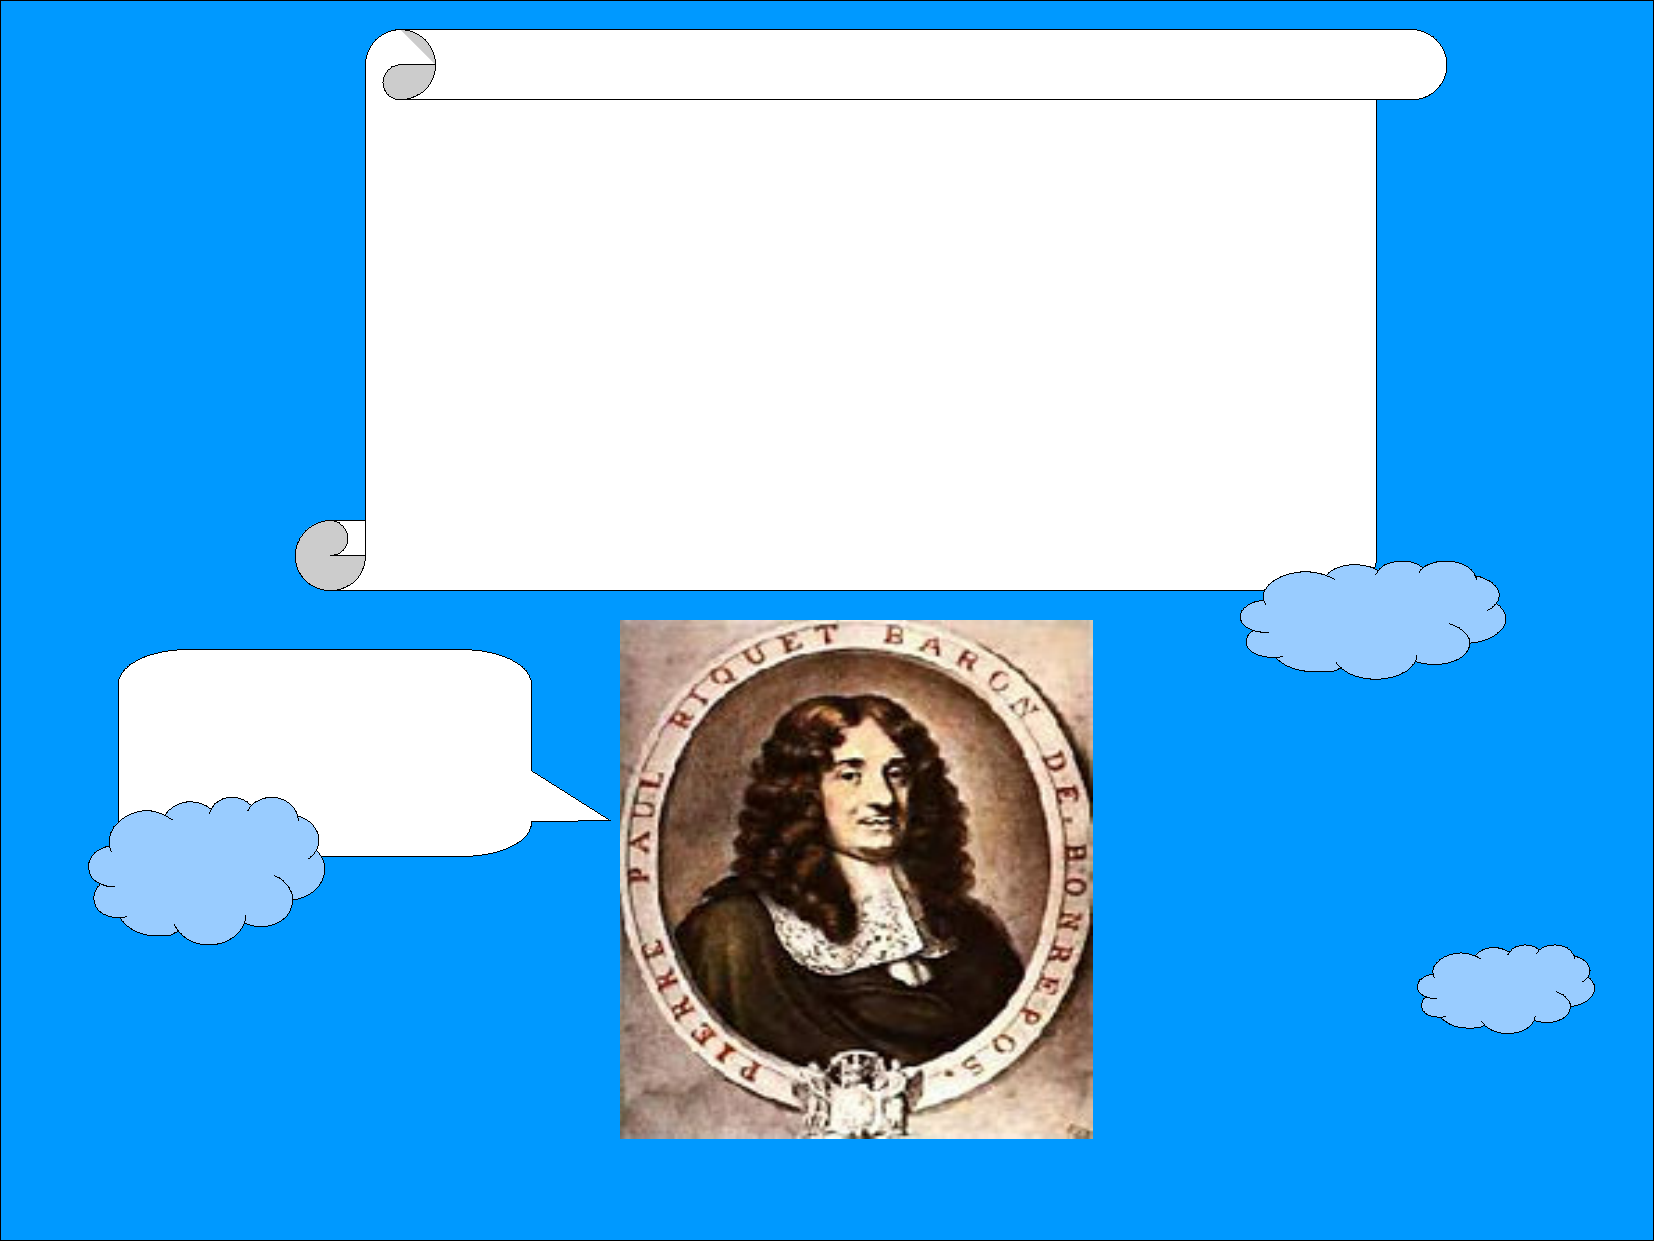

Colbert war der Mann, der die
Baustelle Veranlasst
hat.Der Bau began am
1. Jannuar 1667
dem Satzbau von
« Rigole de la paline »
Hallo !